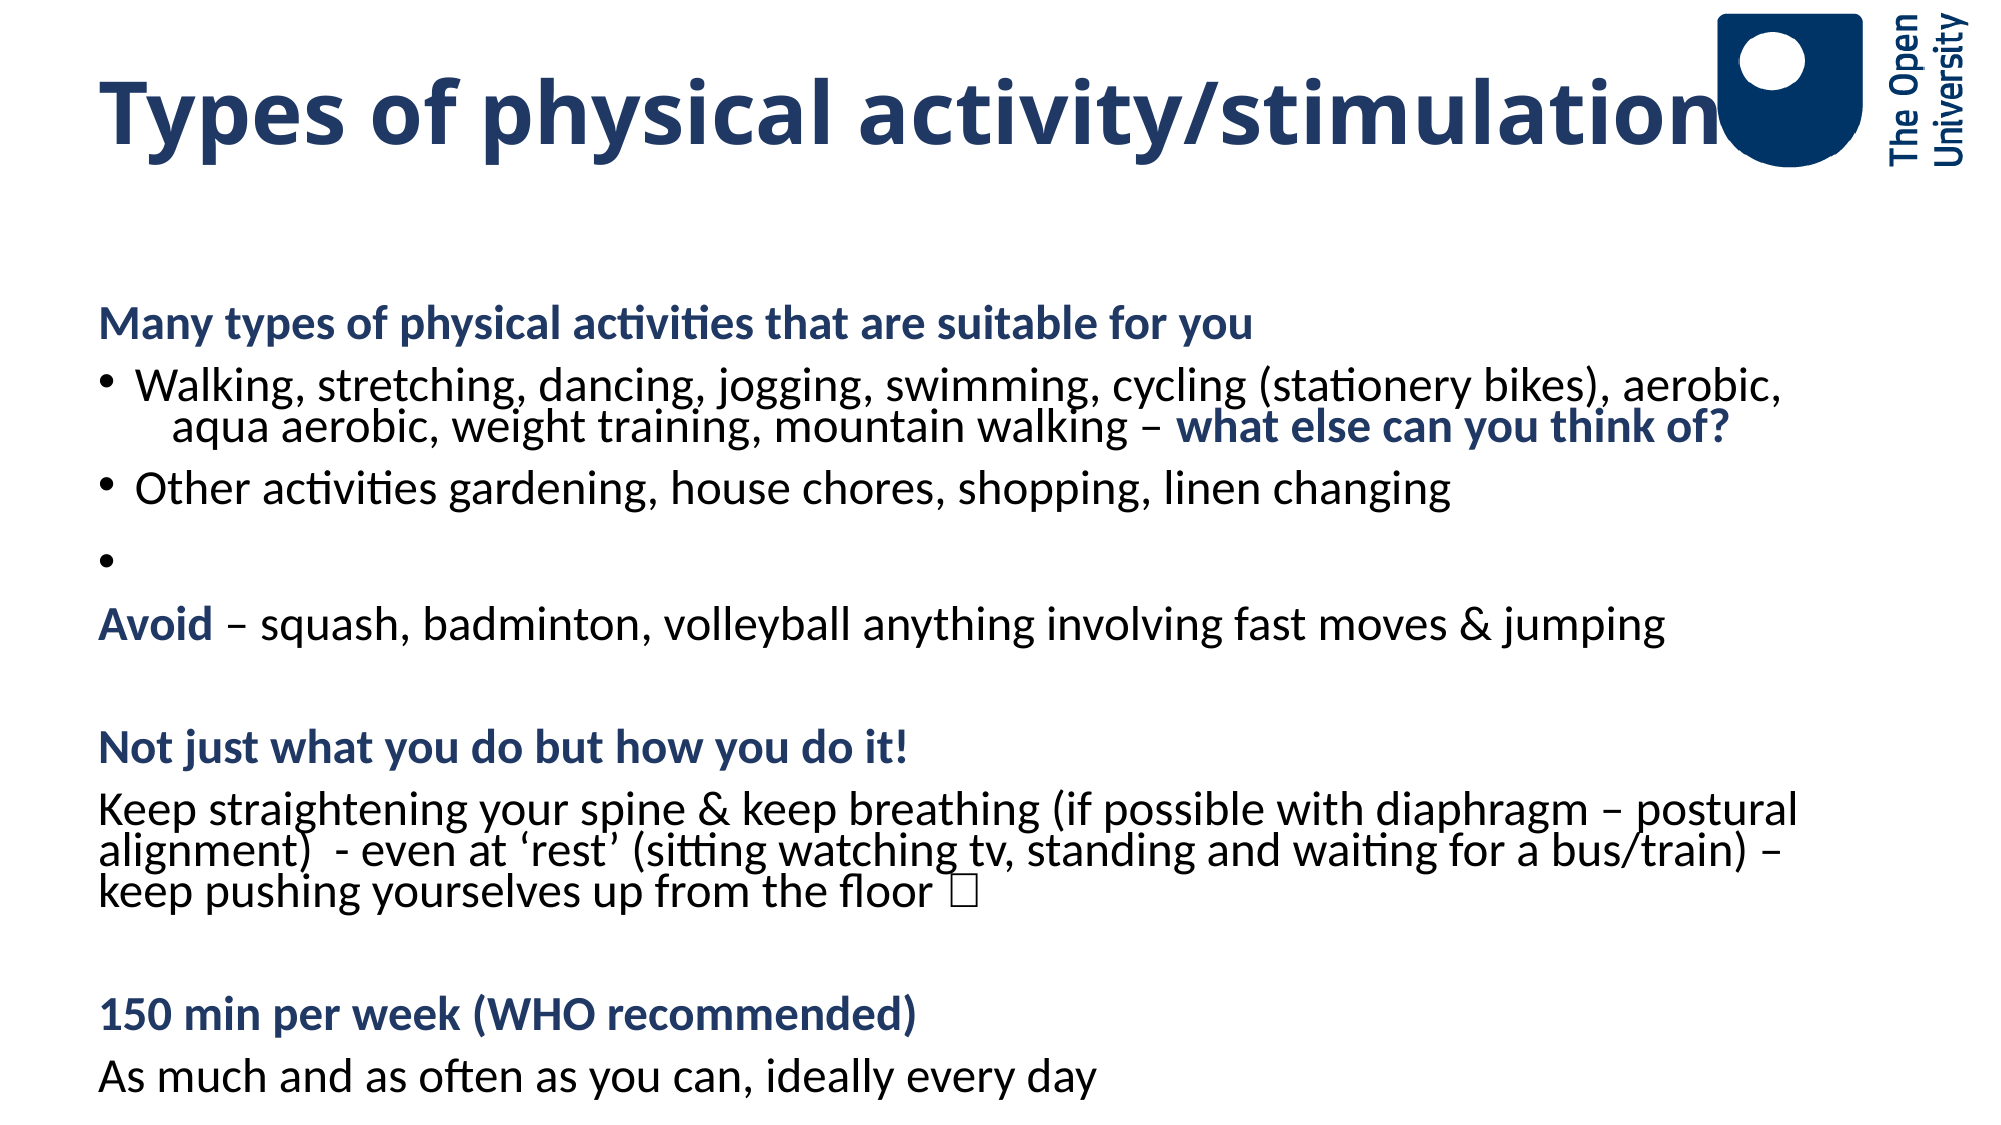

# Types of physical activity/stimulation
Many types of physical activities that are suitable for you
Walking, stretching, dancing, jogging, swimming, cycling (stationery bikes), aerobic, aqua aerobic, weight training, mountain walking – what else can you think of?
Other activities gardening, house chores, shopping, linen changing
Avoid – squash, badminton, volleyball anything involving fast moves & jumping
Not just what you do but how you do it!
Keep straightening your spine & keep breathing (if possible with diaphragm – postural alignment) - even at ‘rest’ (sitting watching tv, standing and waiting for a bus/train) – keep pushing yourselves up from the floor 
150 min per week (WHO recommended)
As much and as often as you can, ideally every day